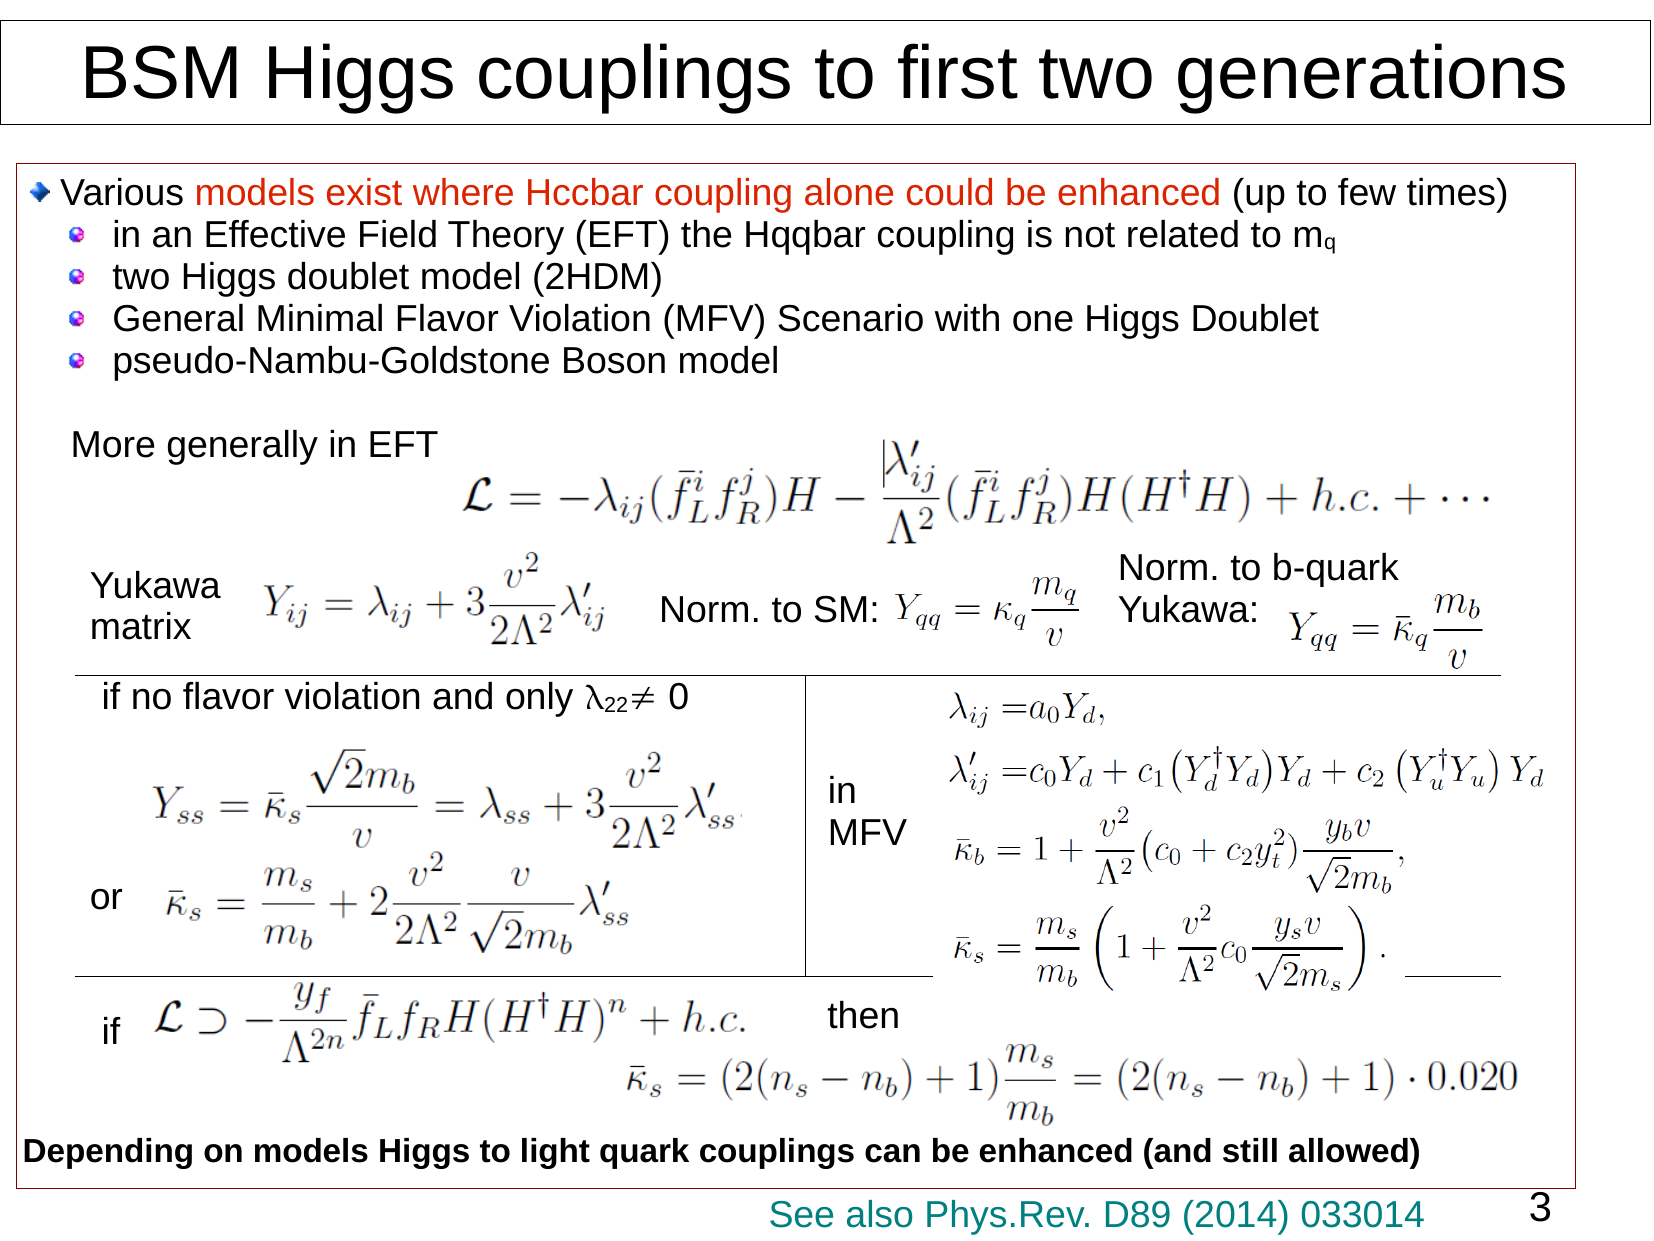

# BSM Higgs couplings to first two generations
 Various models exist where Hccbar coupling alone could be enhanced (up to few times)
 in an Effective Field Theory (EFT) the Hqqbar coupling is not related to mq
 two Higgs doublet model (2HDM)
 General Minimal Flavor Violation (MFV) Scenario with one Higgs Doublet
 pseudo-Nambu-Goldstone Boson model
 More generally in EFT
if no flavor violation and only 22≠ 0
if
Norm. to b-quark
Yukawa:
Yukawa
matrix
Norm. to SM:
in
MFV
or
then
Depending on models Higgs to light quark couplings can be enhanced (and still allowed)
See also Phys.Rev. D89 (2014) 033014